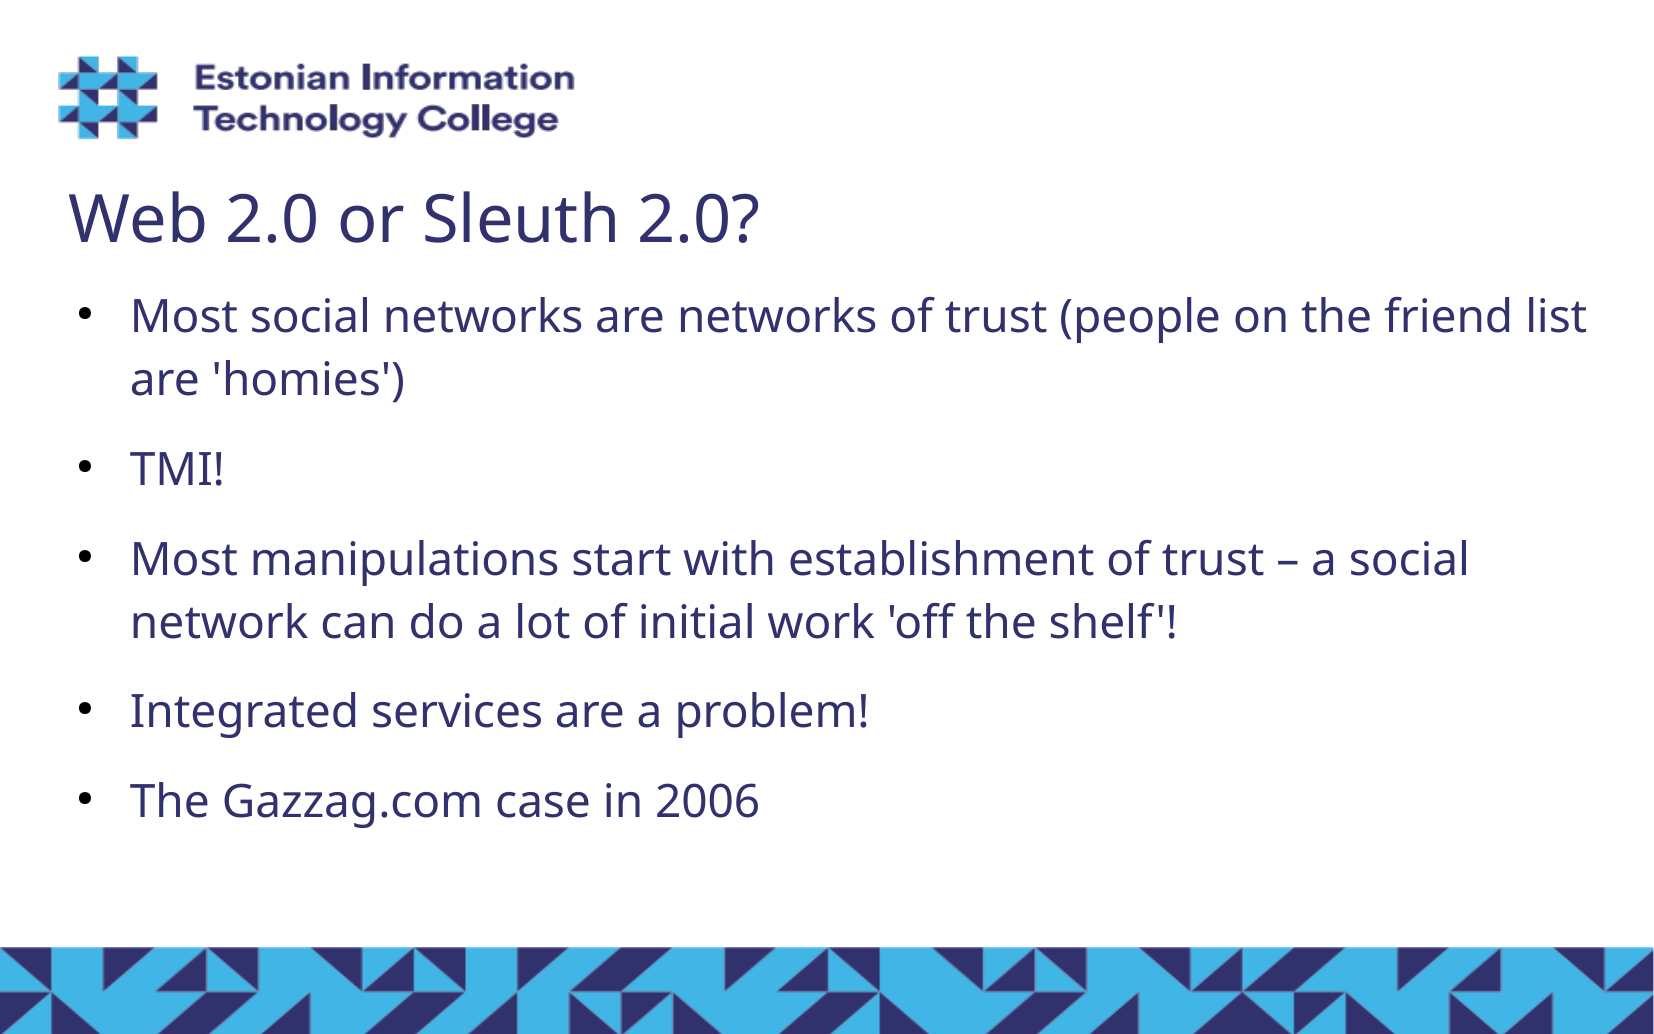

# Web 2.0 or Sleuth 2.0?
Most social networks are networks of trust (people on the friend list are 'homies')
TMI!
Most manipulations start with establishment of trust – a social network can do a lot of initial work 'off the shelf'!
Integrated services are a problem!
The Gazzag.com case in 2006